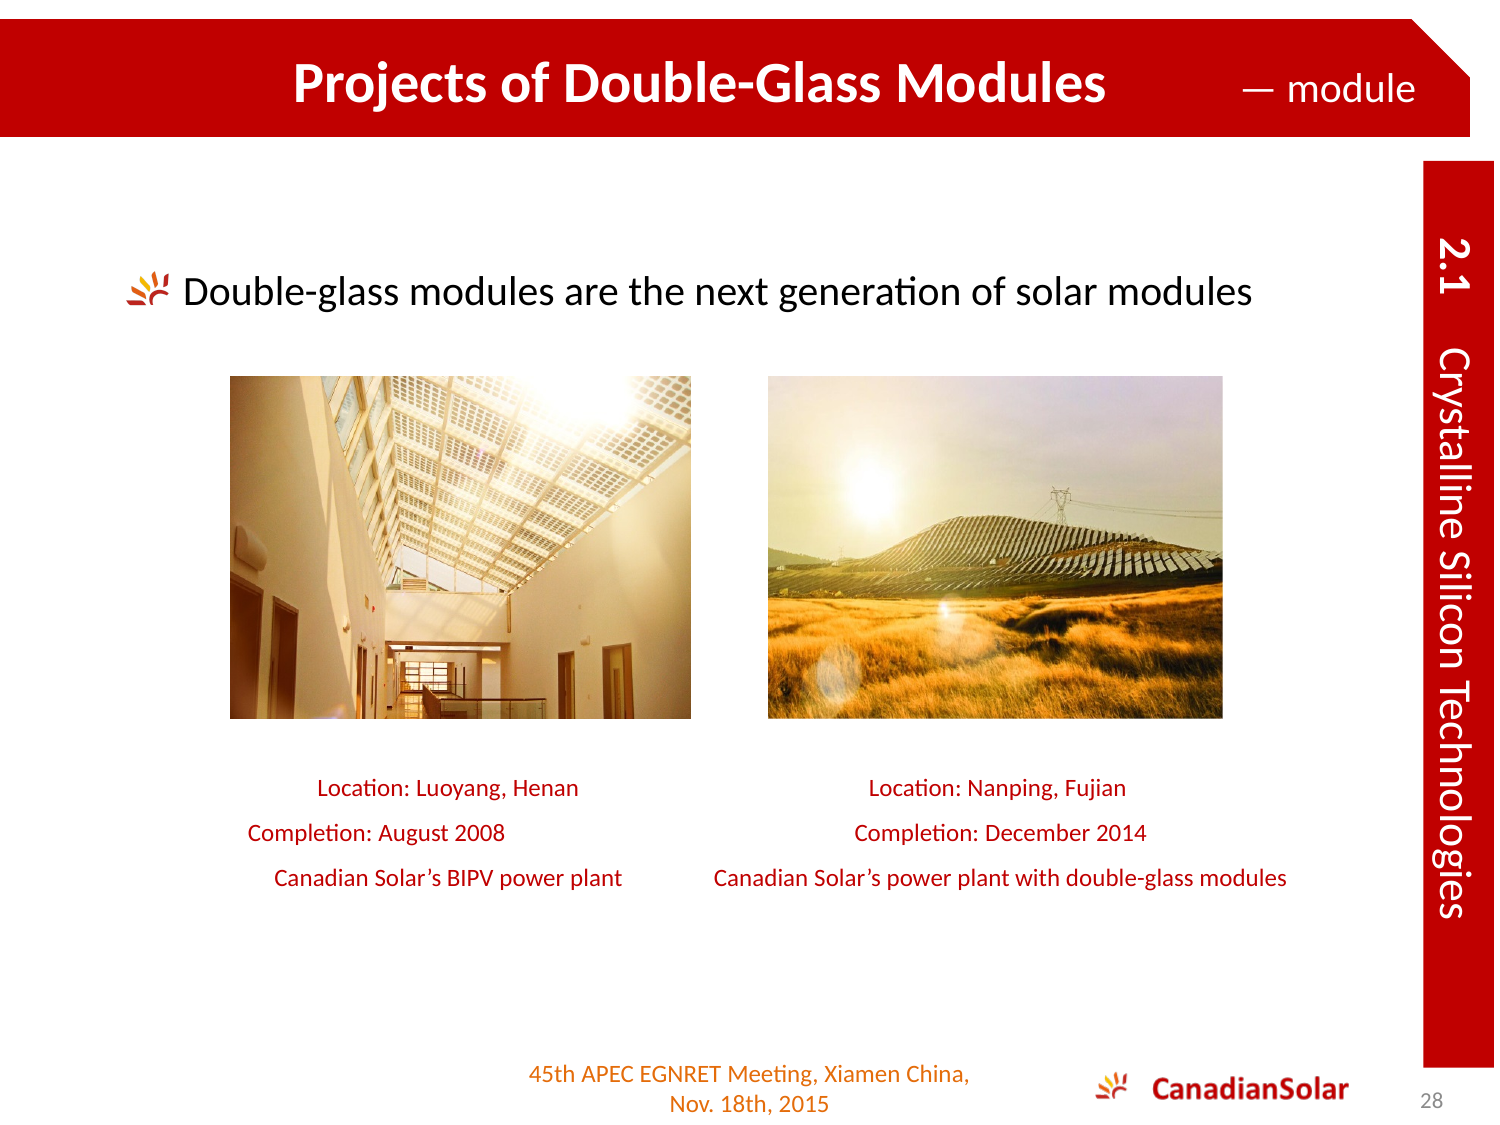

Projects of Double-Glass Modules — module
 2.1 Crystalline Silicon Technologies
Double-glass modules are the next generation of solar modules
Location: Luoyang, Henan
Completion: August 2008 Canadian Solar’s BIPV power plant
Location: Nanping, Fujian
Completion: December 2014
Canadian Solar’s power plant with double-glass modules
45th APEC EGNRET Meeting, Xiamen China, Nov. 18th, 2015